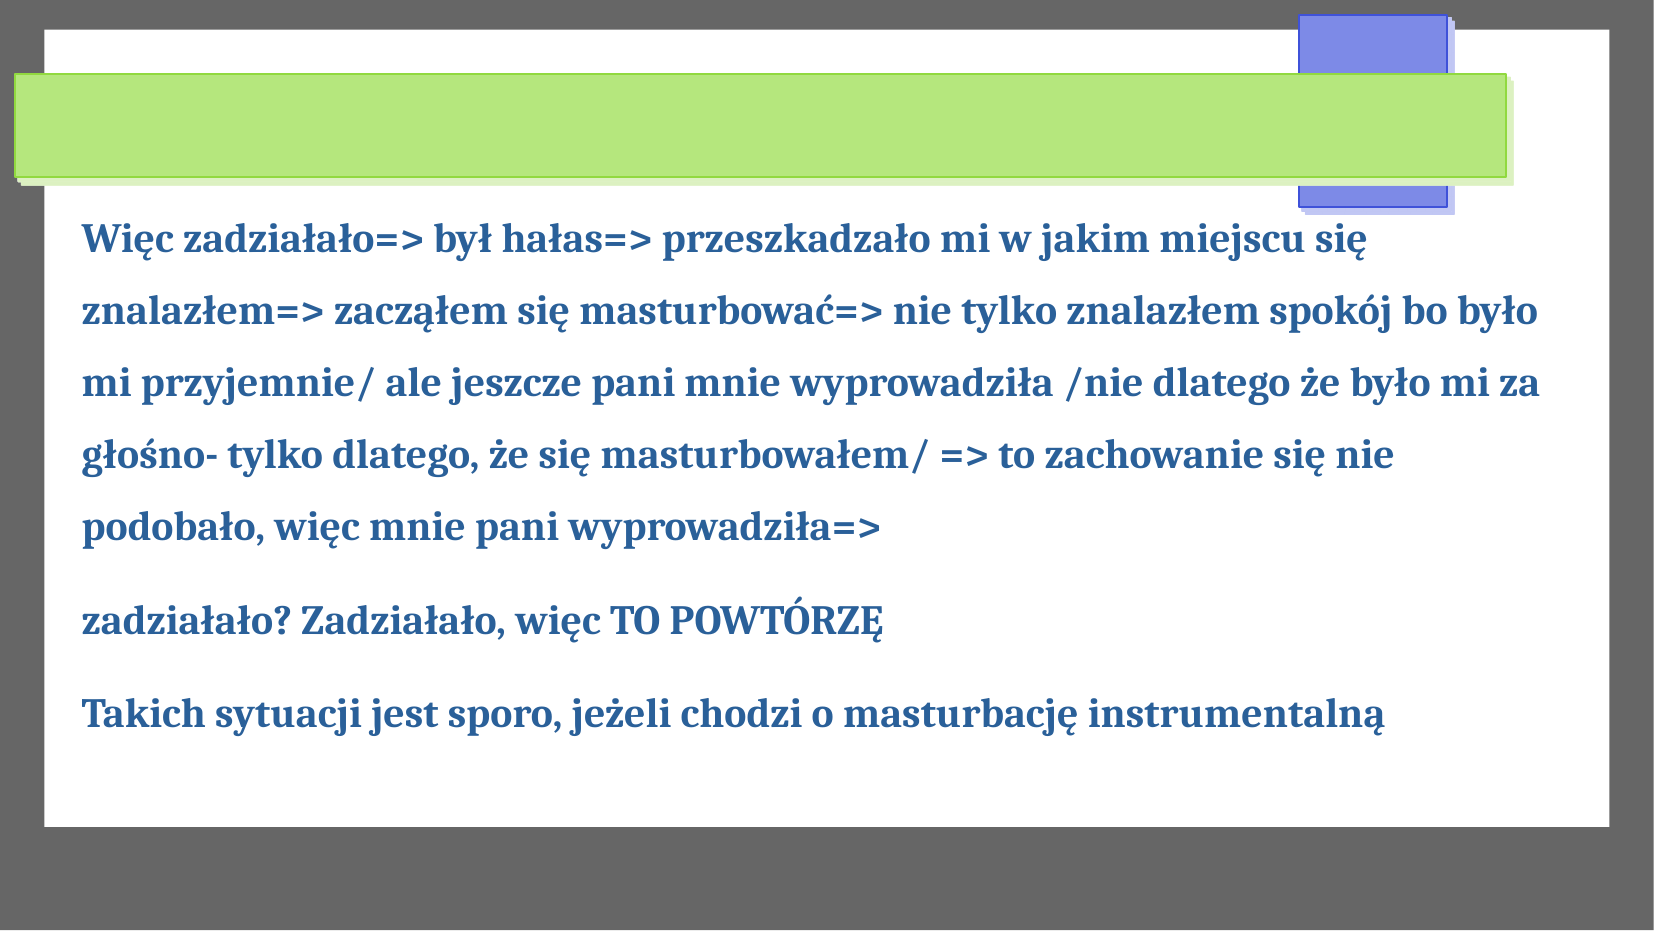

#
Więc zadziałało=> był hałas=> przeszkadzało mi w jakim miejscu się znalazłem=> zacząłem się masturbować=> nie tylko znalazłem spokój bo było mi przyjemnie/ ale jeszcze pani mnie wyprowadziła /nie dlatego że było mi za głośno- tylko dlatego, że się masturbowałem/ => to zachowanie się nie podobało, więc mnie pani wyprowadziła=>
zadziałało? Zadziałało, więc TO POWTÓRZĘ
Takich sytuacji jest sporo, jeżeli chodzi o masturbację instrumentalną